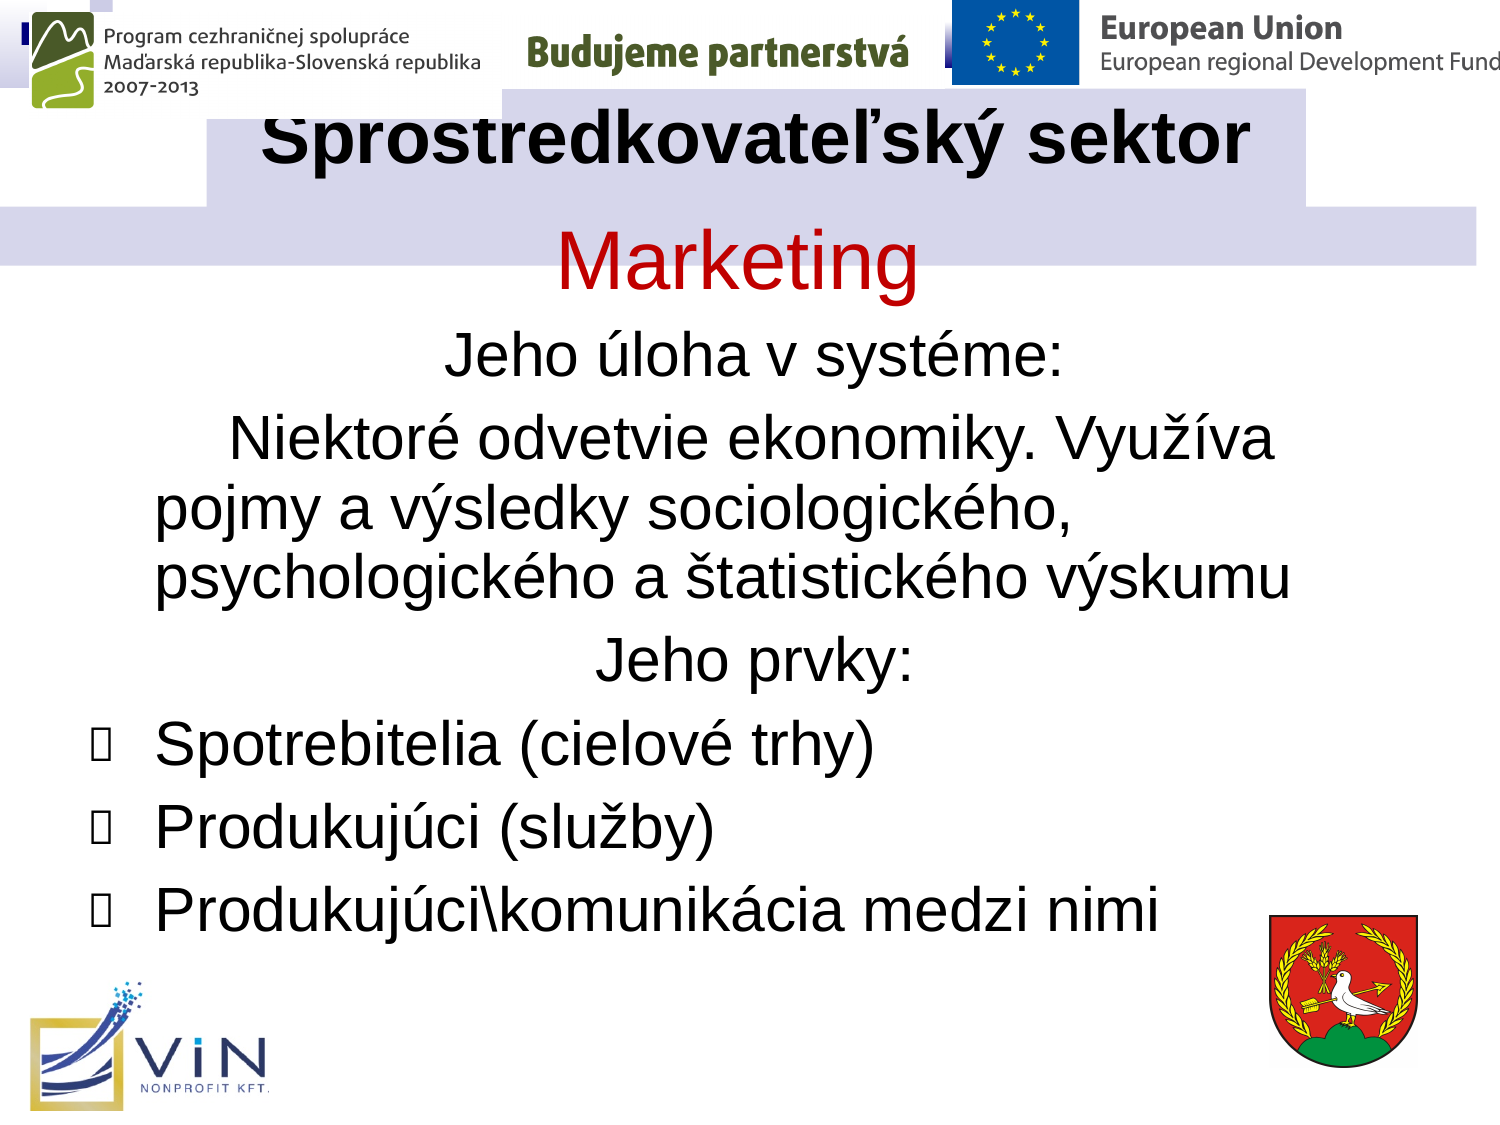

Sprostredkovateľský sektor
Marketing
# Jeho úloha v systéme:
	Niektoré odvetvie ekonomiky. Využíva pojmy a výsledky sociologického, psychologického a štatistického výskumu
Jeho prvky:
Spotrebitelia (cielové trhy)
Produkujúci (služby)
Produkujúci\komunikácia medzi nimi